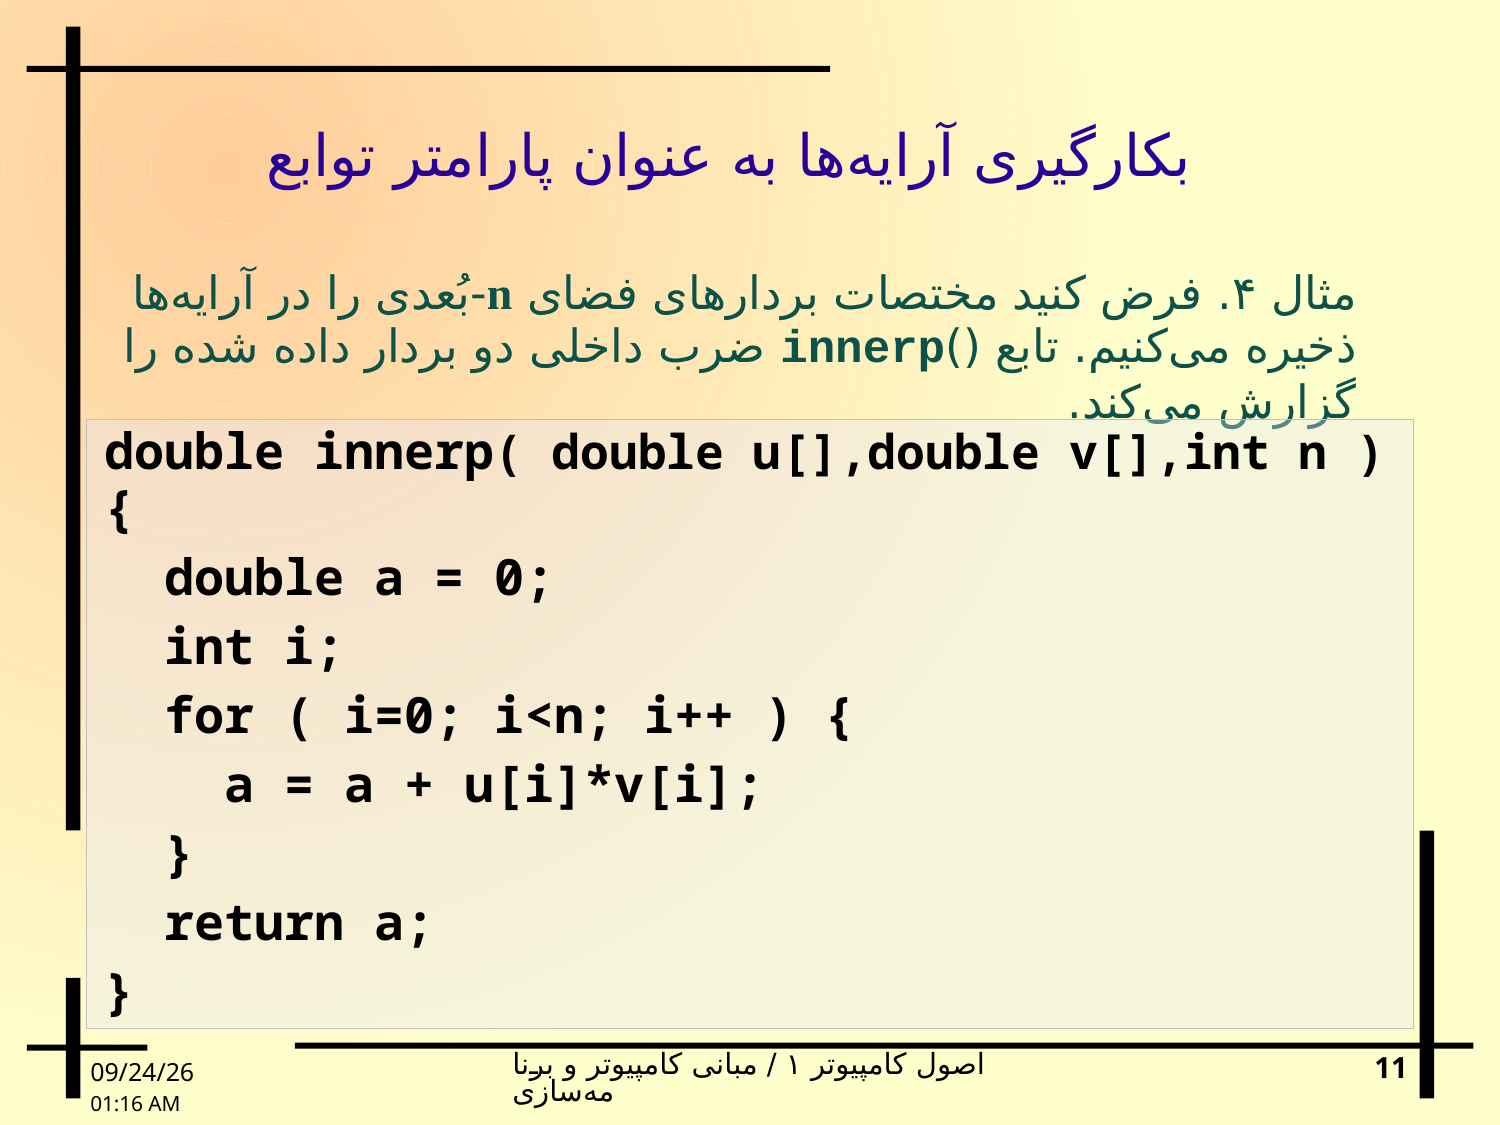

# بکارگیری آرایه‌ها به عنوان پارامتر توابع
مثال ۴. فرض کنید مختصات بردارهای فضای n-بُعدی را در آرایه‌ها ذخیره می‌کنیم. تابع ()innerp ضرب داخلی دو بردار داده شده را گزارش می‌کند.
double innerp( double u[],double v[],int n ) {
 double a = 0;
 int i;
 for ( i=0; i<n; i++ ) {
 a = a + u[i]*v[i];
 }
 return a;
}
اصول کامپیوتر ۱ / مبانی کامپیوتر و برنامه‌سازی
11